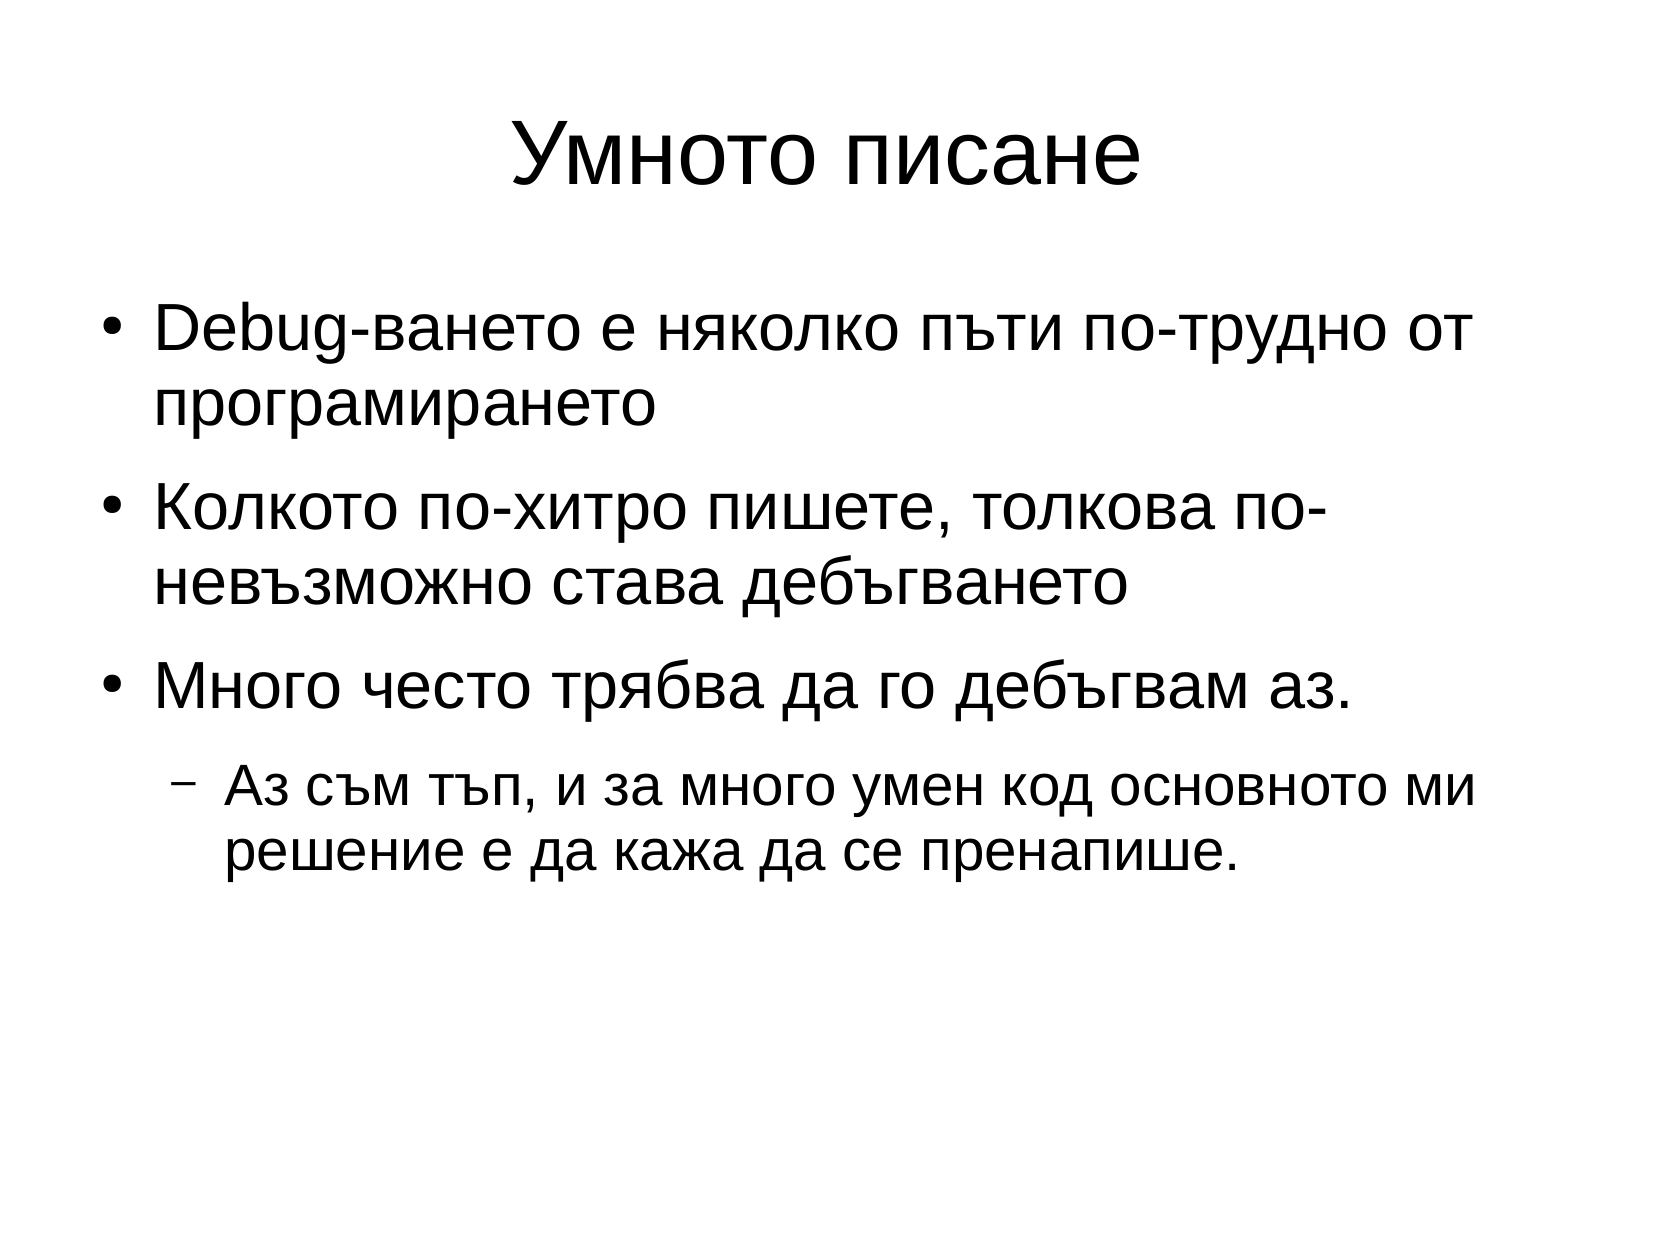

# Умното писане
Debug-ването е няколко пъти по-трудно от програмирането
Колкото по-хитро пишете, толкова по-невъзможно става дебъгването
Много често трябва да го дебъгвам аз.
Аз съм тъп, и за много умен код основното ми решение е да кажа да се пренапише.